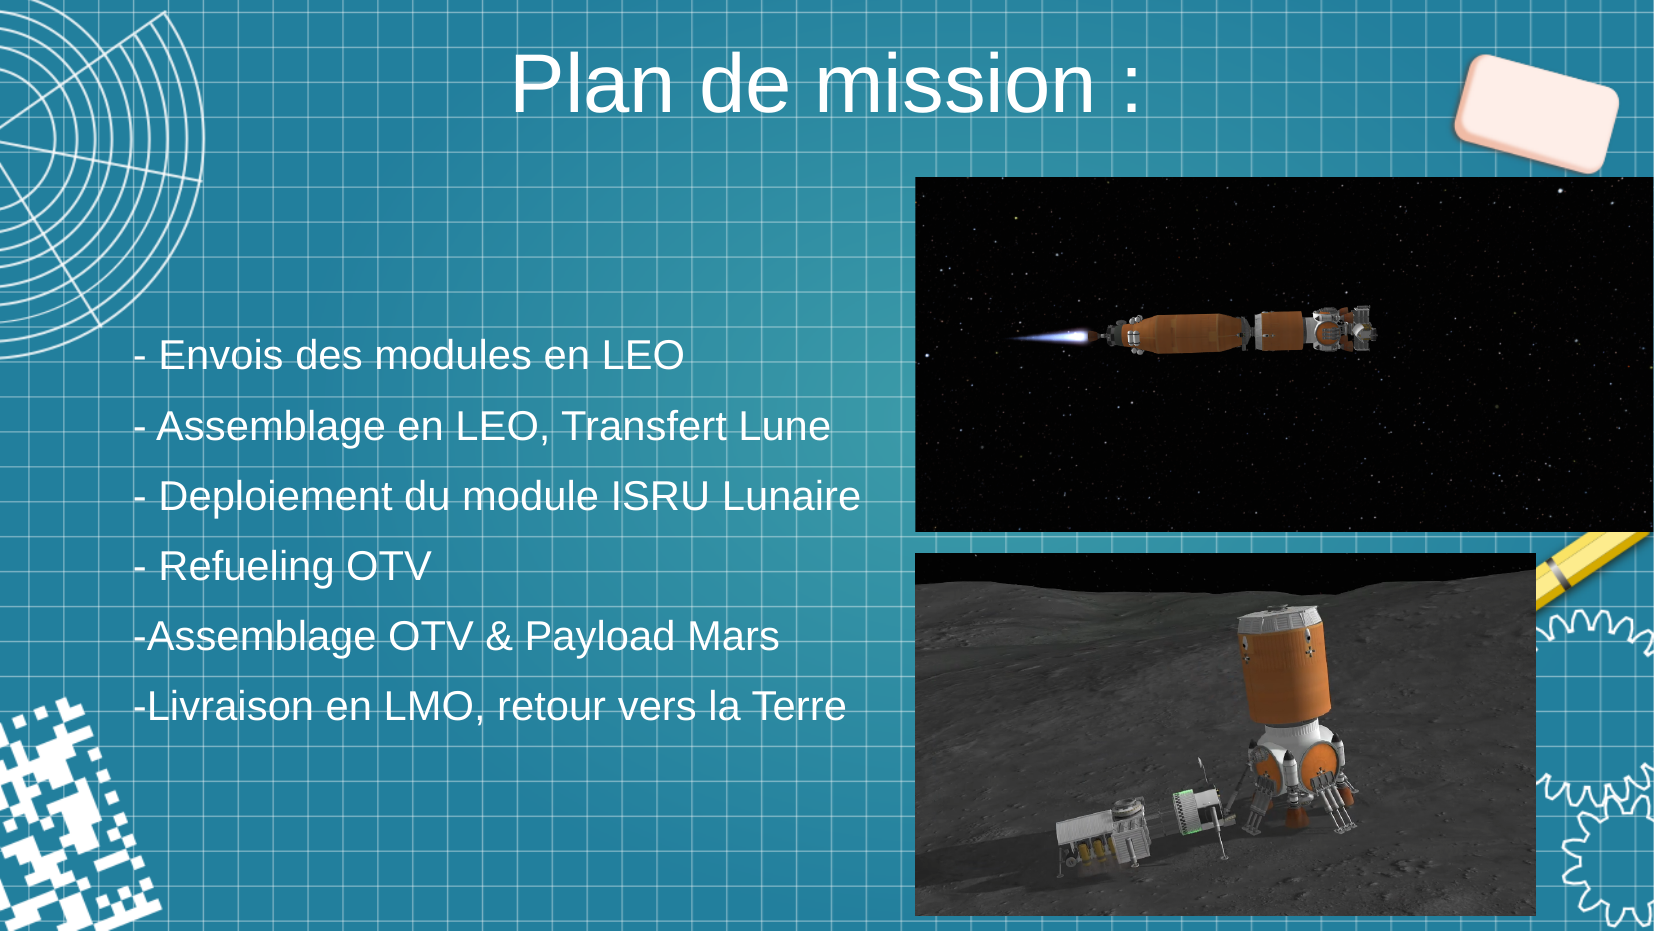

Plan de mission :
- Envois des modules en LEO
- Assemblage en LEO, Transfert Lune
- Deploiement du module ISRU Lunaire
- Refueling OTV
-Assemblage OTV & Payload Mars
-Livraison en LMO, retour vers la Terre